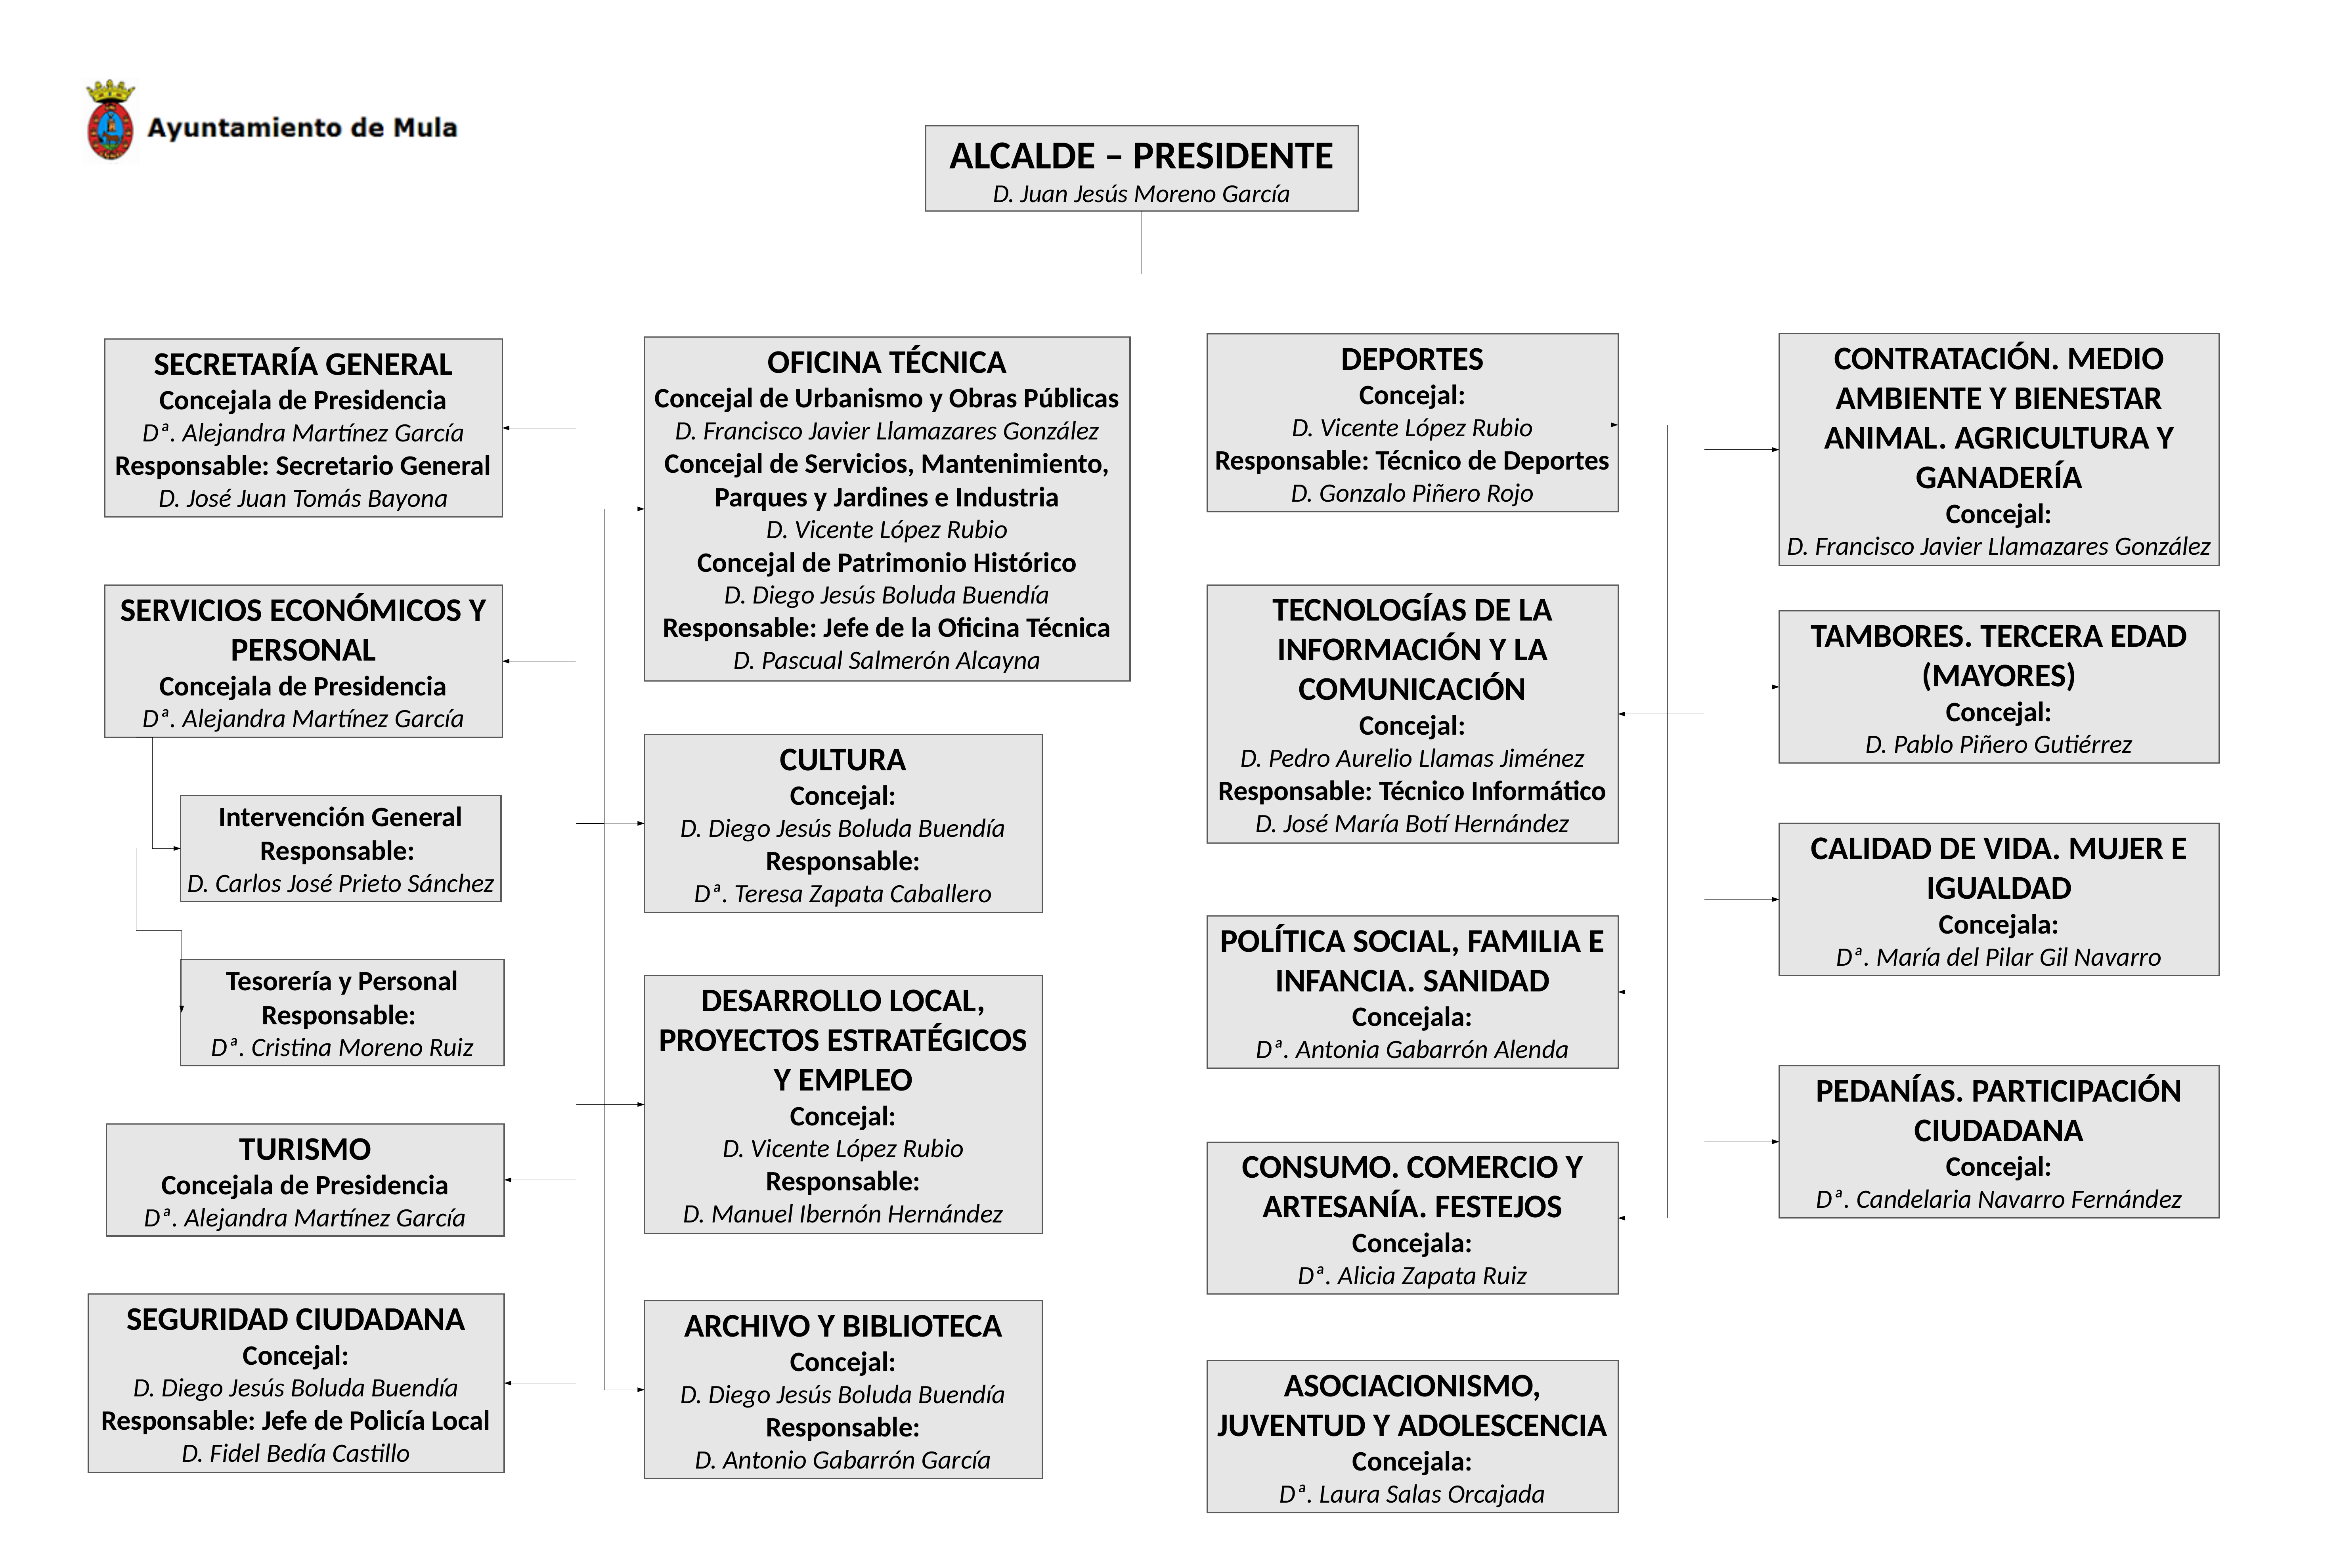

ALCALDE – PRESIDENTE
D. Juan Jesús Moreno García
CONTRATACIÓN. MEDIO AMBIENTE Y BIENESTAR ANIMAL. AGRICULTURA Y GANADERÍA
Concejal:
D. Francisco Javier Llamazares González
DEPORTES
Concejal:
D. Vicente López Rubio
Responsable: Técnico de Deportes
D. Gonzalo Piñero Rojo
OFICINA TÉCNICA
Concejal de Urbanismo y Obras Públicas
D. Francisco Javier Llamazares González
Concejal de Servicios, Mantenimiento, Parques y Jardines e Industria
D. Vicente López Rubio
Concejal de Patrimonio Histórico
D. Diego Jesús Boluda Buendía
Responsable: Jefe de la Oficina Técnica
D. Pascual Salmerón Alcayna
SECRETARÍA GENERAL
Concejala de Presidencia
Dª. Alejandra Martínez García
Responsable: Secretario General
D. José Juan Tomás Bayona
TECNOLOGÍAS DE LA INFORMACIÓN Y LA COMUNICACIÓN
Concejal:
D. Pedro Aurelio Llamas Jiménez
Responsable: Técnico Informático
D. José María Botí Hernández
SERVICIOS ECONÓMICOS Y PERSONAL
Concejala de Presidencia
Dª. Alejandra Martínez García
TAMBORES. TERCERA EDAD (MAYORES)
Concejal:
D. Pablo Piñero Gutiérrez
CULTURA
Concejal:
D. Diego Jesús Boluda Buendía
Responsable:
Dª. Teresa Zapata Caballero
Intervención General
Responsable:
D. Carlos José Prieto Sánchez
CALIDAD DE VIDA. MUJER E IGUALDAD
Concejala:
Dª. María del Pilar Gil Navarro
POLÍTICA SOCIAL, FAMILIA E INFANCIA. SANIDAD
Concejala:
Dª. Antonia Gabarrón Alenda
Tesorería y Personal
Responsable:
Dª. Cristina Moreno Ruiz
DESARROLLO LOCAL, PROYECTOS ESTRATÉGICOS Y EMPLEO
Concejal:
D. Vicente López Rubio
Responsable:
D. Manuel Ibernón Hernández
PEDANÍAS. PARTICIPACIÓN CIUDADANA
Concejal:
Dª. Candelaria Navarro Fernández
TURISMO
Concejala de Presidencia
Dª. Alejandra Martínez García
CONSUMO. COMERCIO Y ARTESANÍA. FESTEJOS
Concejala:
Dª. Alicia Zapata Ruiz
SEGURIDAD CIUDADANA
Concejal:
D. Diego Jesús Boluda Buendía
Responsable: Jefe de Policía Local
D. Fidel Bedía Castillo
ARCHIVO Y BIBLIOTECA
Concejal:
D. Diego Jesús Boluda Buendía
Responsable:
D. Antonio Gabarrón García
ASOCIACIONISMO, JUVENTUD Y ADOLESCENCIA
Concejala:
Dª. Laura Salas Orcajada